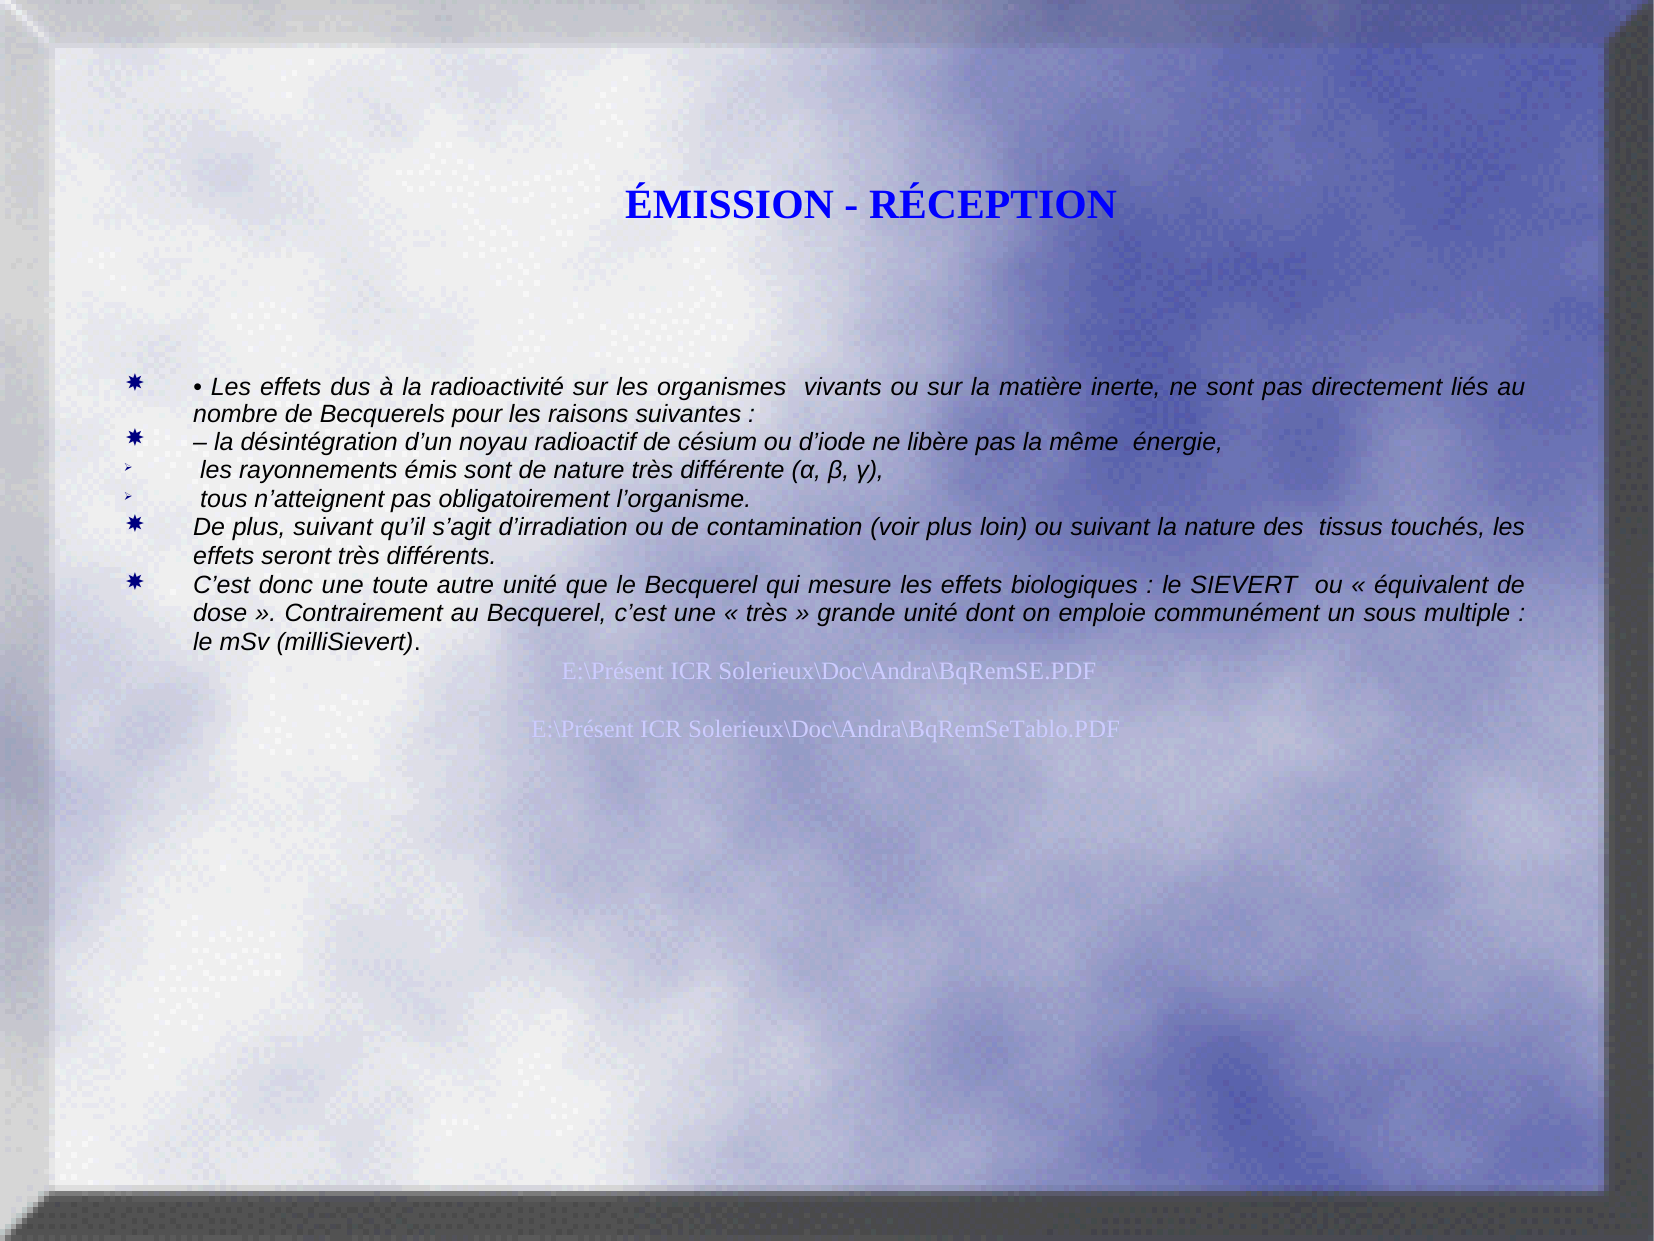

# ÉMISSION - RÉCEPTION
• Les effets dus à la radioactivité sur les organismes vivants ou sur la matière inerte, ne sont pas directement liés au nombre de Becquerels pour les raisons suivantes :
– la désintégration d’un noyau radioactif de césium ou d’iode ne libère pas la même énergie,
 les rayonnements émis sont de nature très différente (α, β, γ),
 tous n’atteignent pas obligatoirement l’organisme.
De plus, suivant qu’il s’agit d’irradiation ou de contamination (voir plus loin) ou suivant la nature des tissus touchés, les effets seront très différents.
C’est donc une toute autre unité que le Becquerel qui mesure les effets biologiques : le SIEVERT ou « équivalent de dose ». Contrairement au Becquerel, c’est une « très » grande unité dont on emploie communément un sous multiple : le mSv (milliSievert).
 E:\Présent ICR Solerieux\Doc\Andra\BqRemSE.PDF
E:\Présent ICR Solerieux\Doc\Andra\BqRemSeTablo.PDF